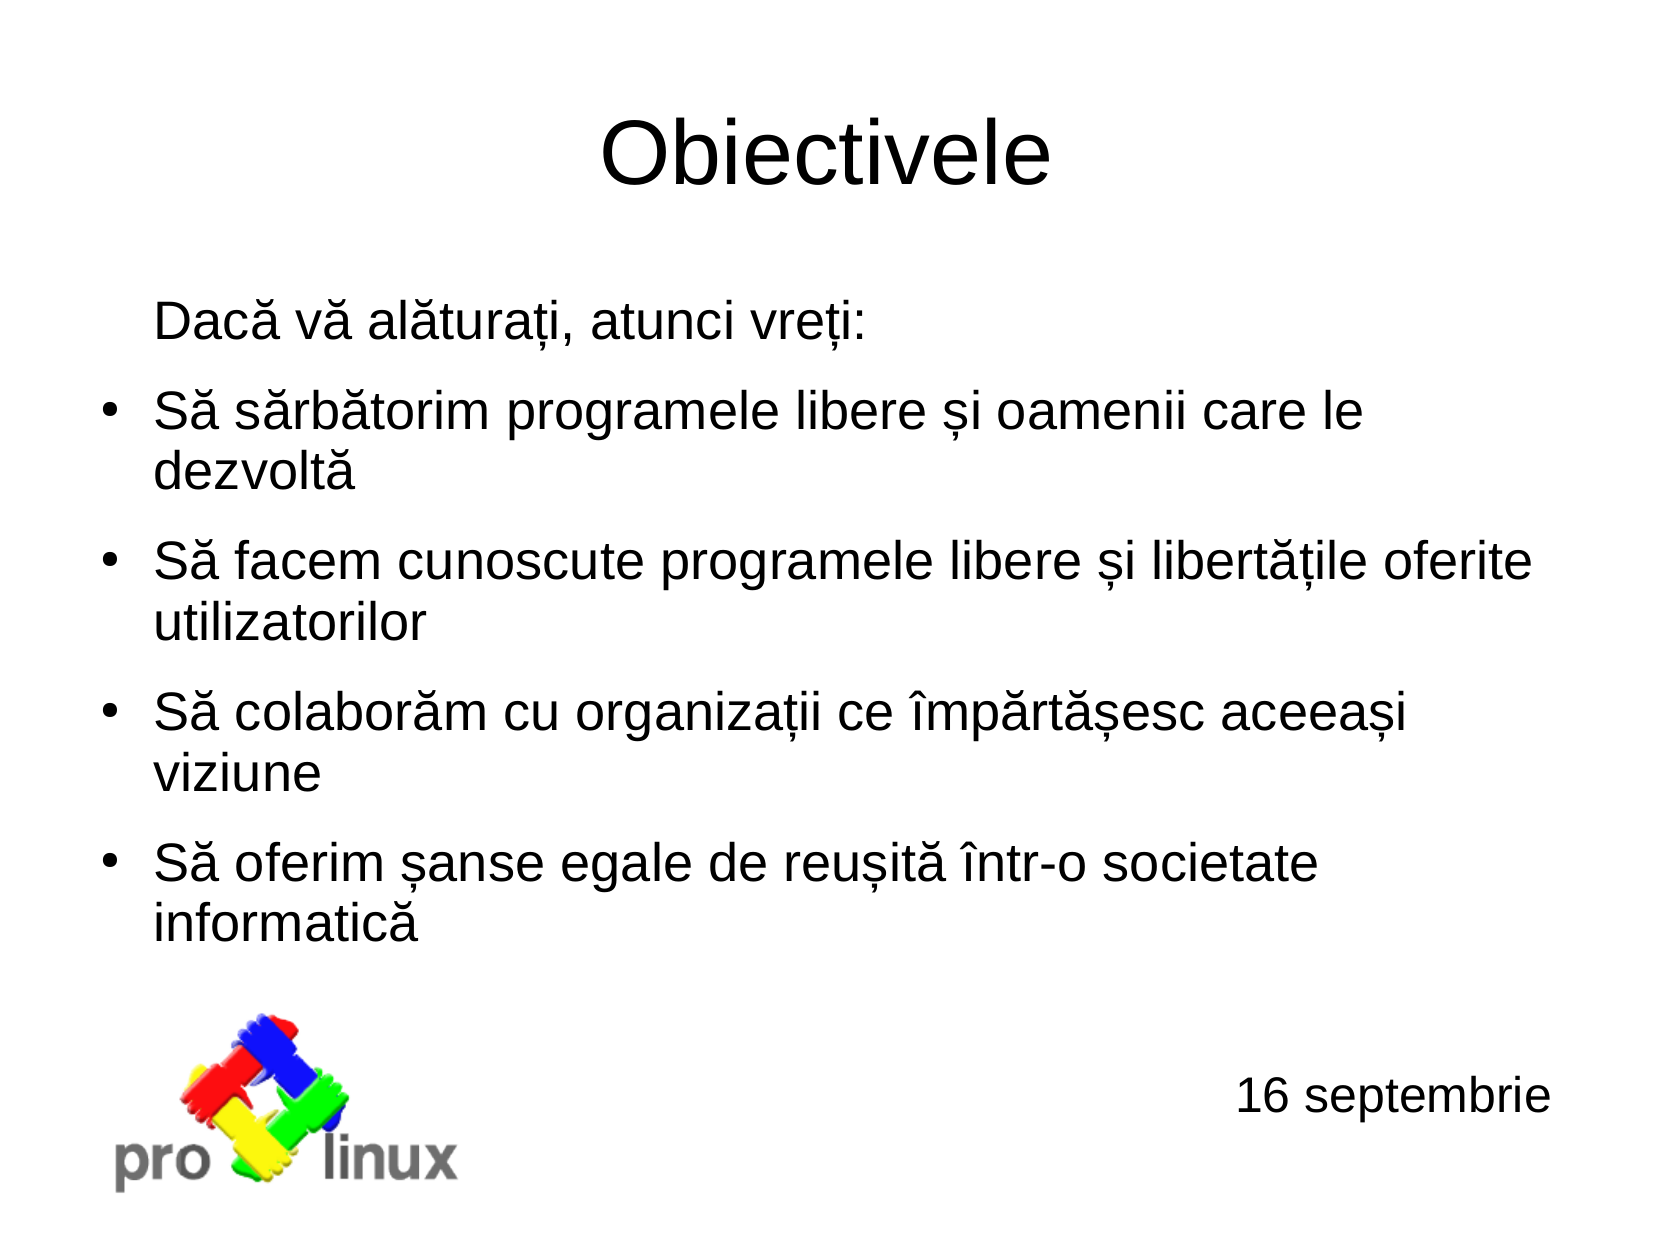

# Obiectivele
Dacă vă alăturați, atunci vreți:
Să sărbătorim programele libere și oamenii care le dezvoltă
Să facem cunoscute programele libere și libertățile oferite utilizatorilor
Să colaborăm cu organizații ce împărtășesc aceeași viziune
Să oferim șanse egale de reușită într-o societate informatică
16 septembrie